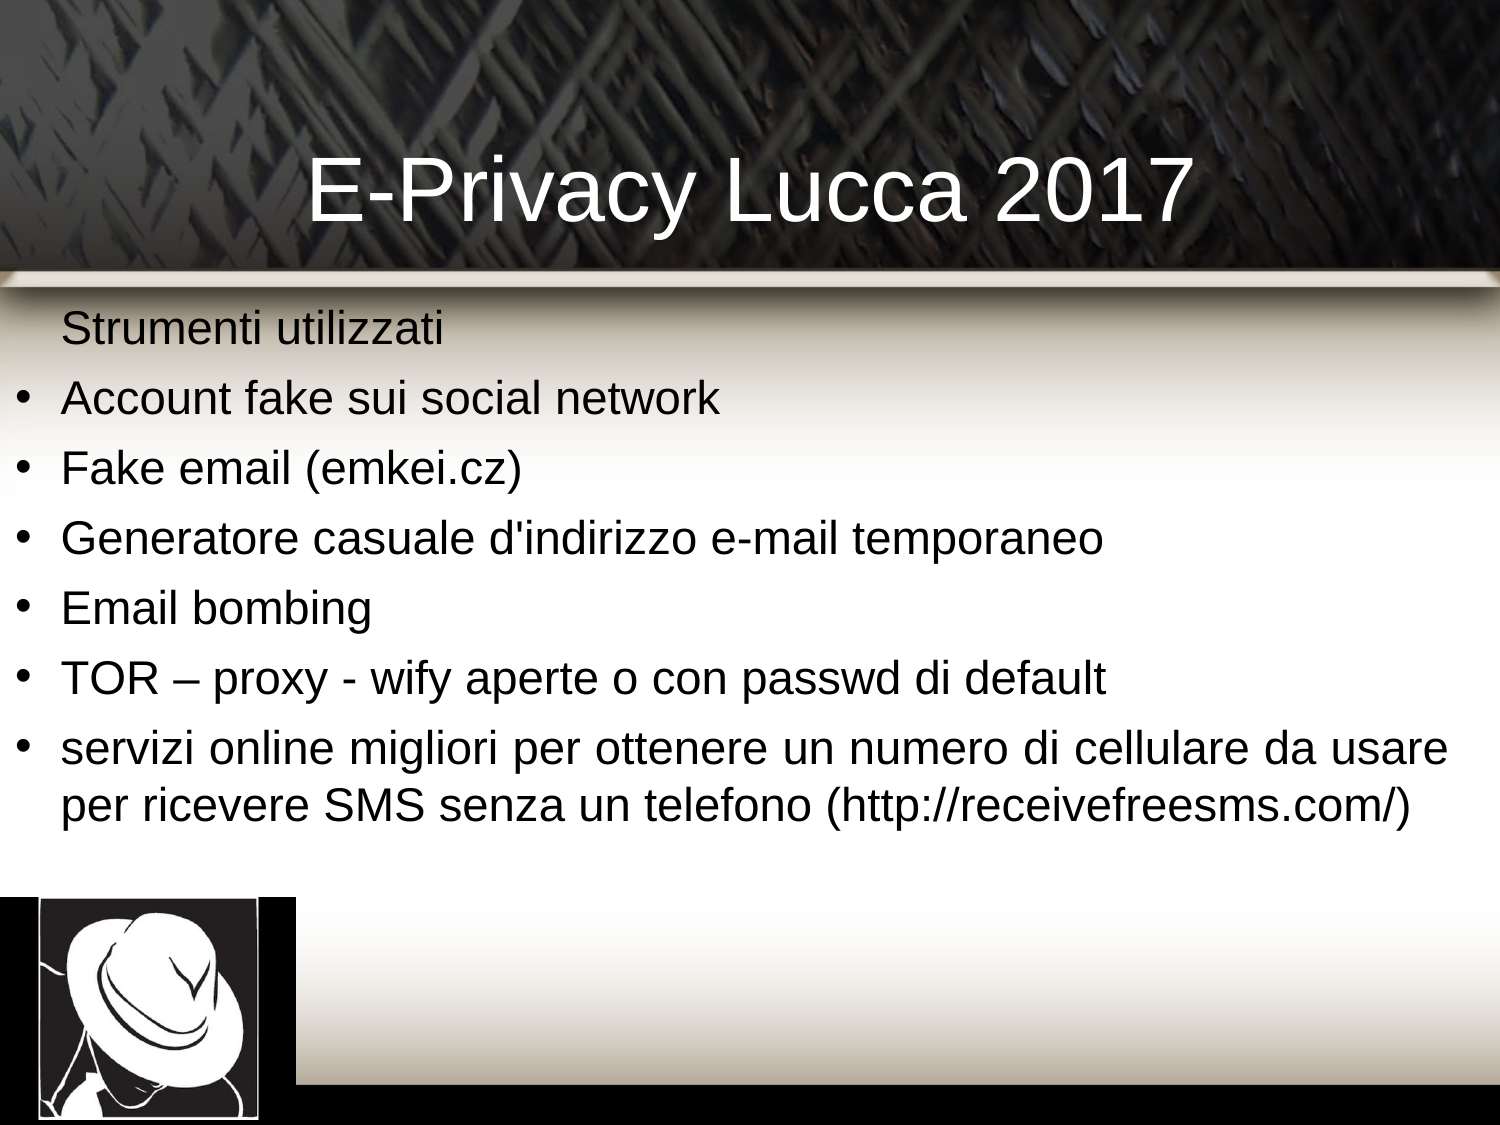

# E-Privacy Lucca 2017
Strumenti utilizzati
Account fake sui social network
Fake email (emkei.cz)
Generatore casuale d'indirizzo e-mail temporaneo
Email bombing
TOR – proxy - wify aperte o con passwd di default
servizi online migliori per ottenere un numero di cellulare da usare per ricevere SMS senza un telefono (http://receivefreesms.com/)